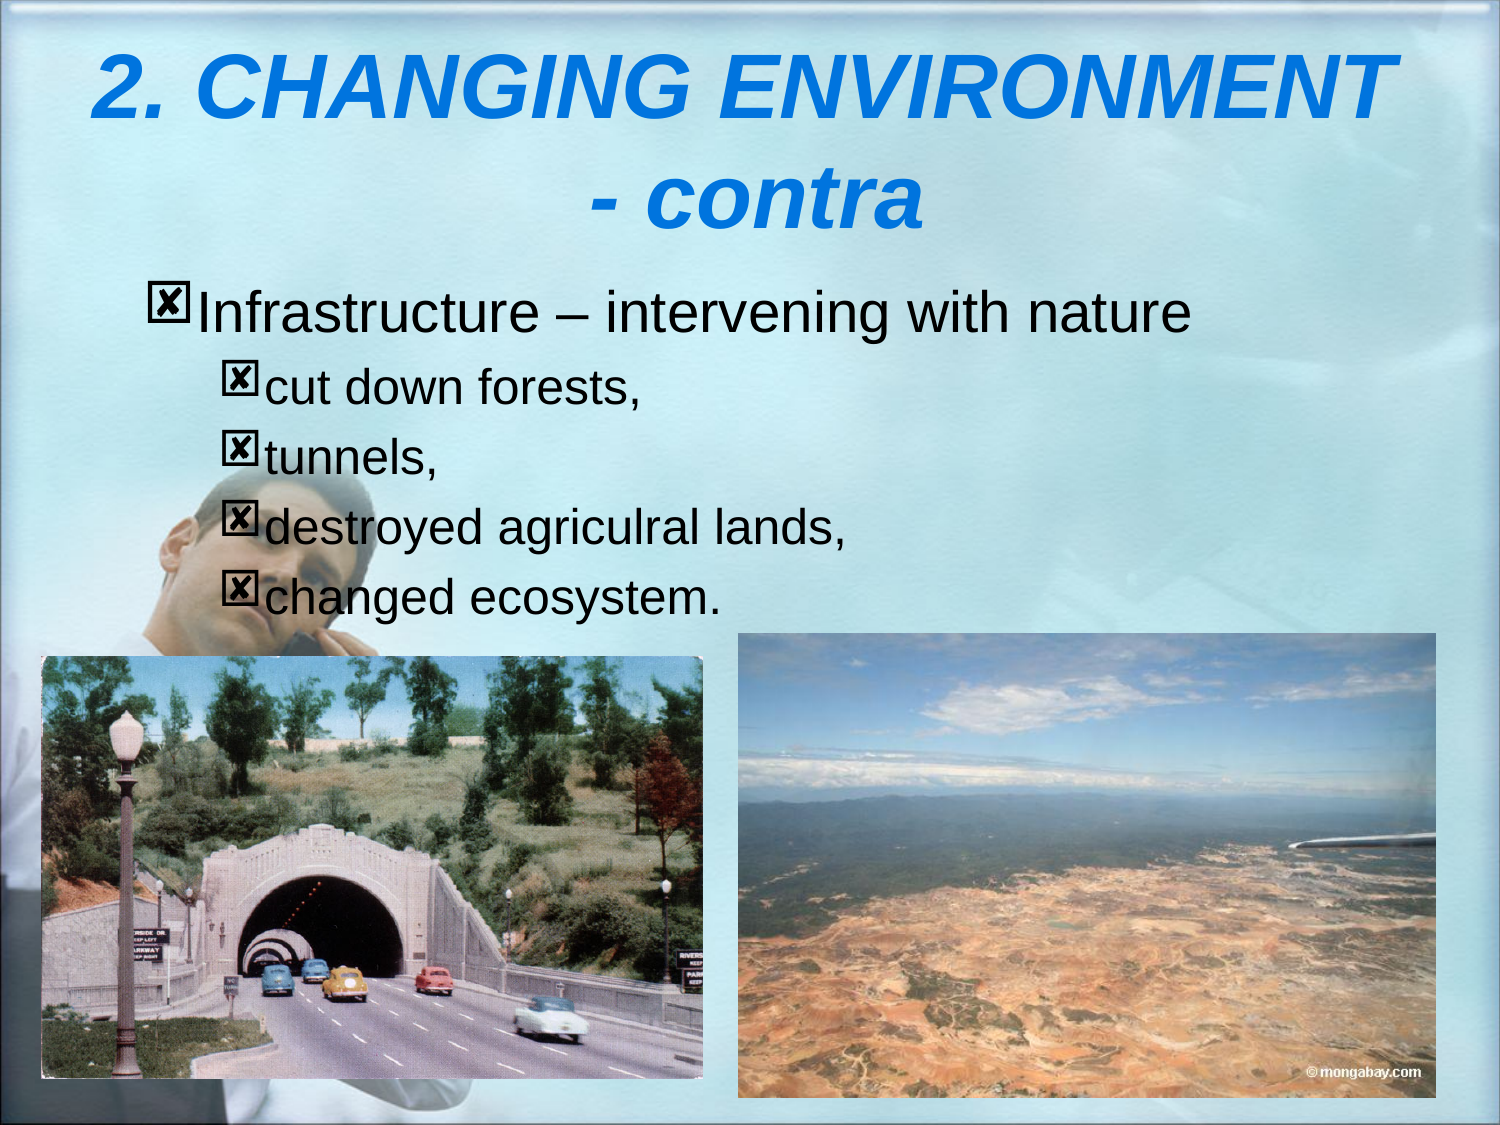

# 2. CHANGING ENVIRONMENT - contra
Infrastructure – intervening with nature
cut down forests,
tunnels,
destroyed agriculral lands,
changed ecosystem.